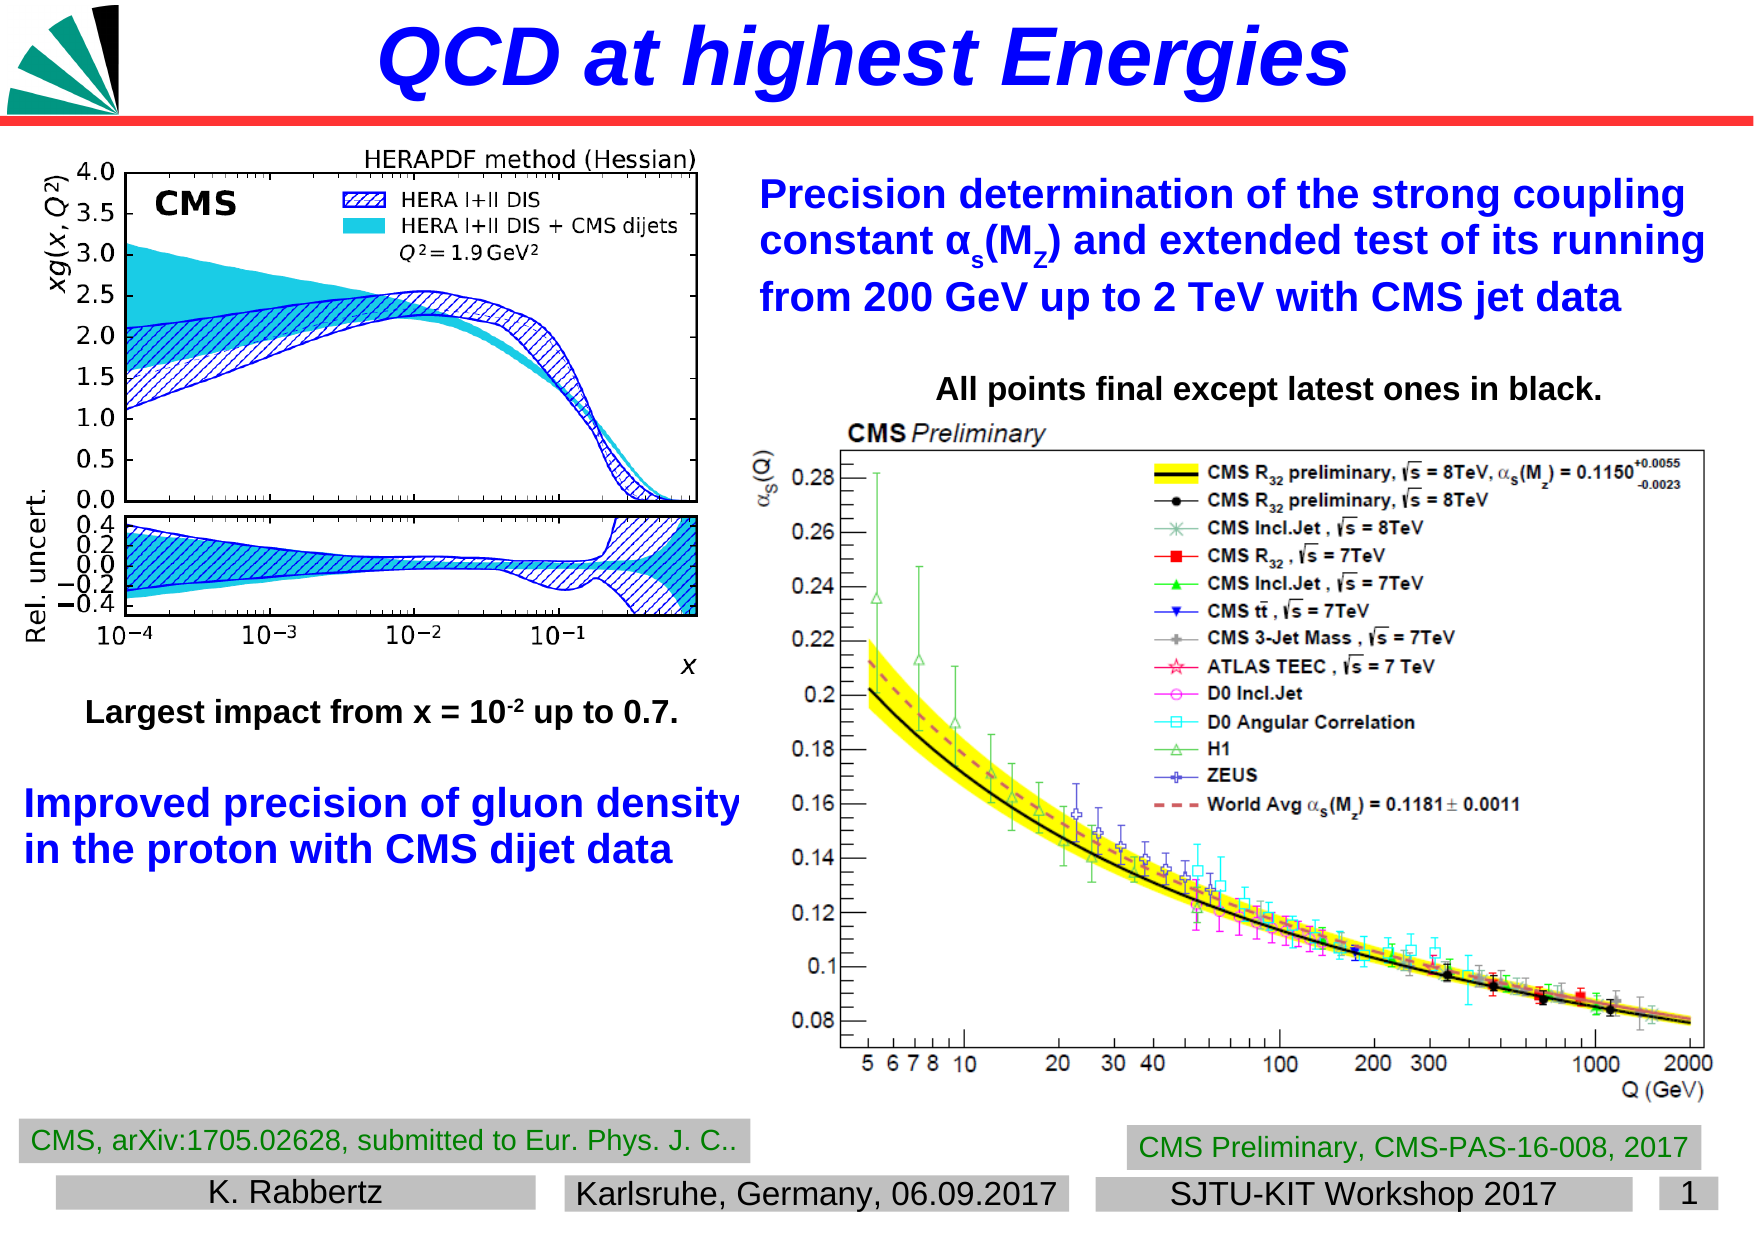

# QCD at highest Energies
Precision determination of the strong coupling
constant αs(MZ) and extended test of its running
from 200 GeV up to 2 TeV with CMS jet data
All points final except latest ones in black.
Largest impact from x = 10-2 up to 0.7.
Improved precision of gluon density
in the proton with CMS dijet data
CMS, arXiv:1705.02628, submitted to Eur. Phys. J. C..
CMS Preliminary, CMS-PAS-16-008, 2017